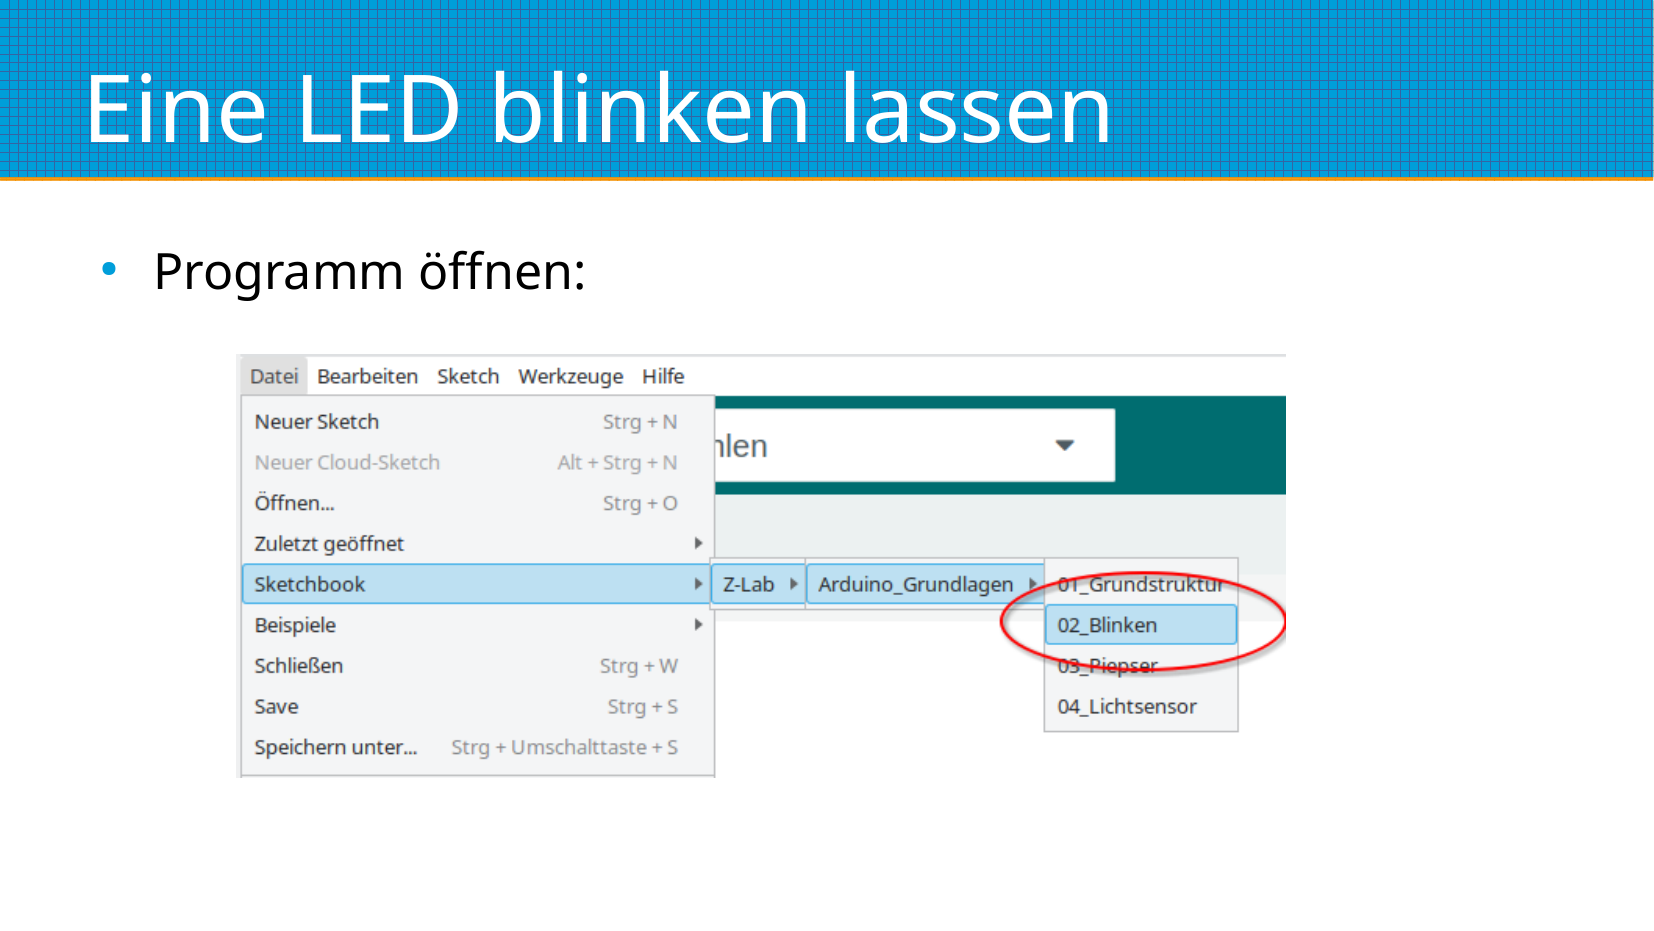

# Eine LED blinken lassen
Programm öffnen: